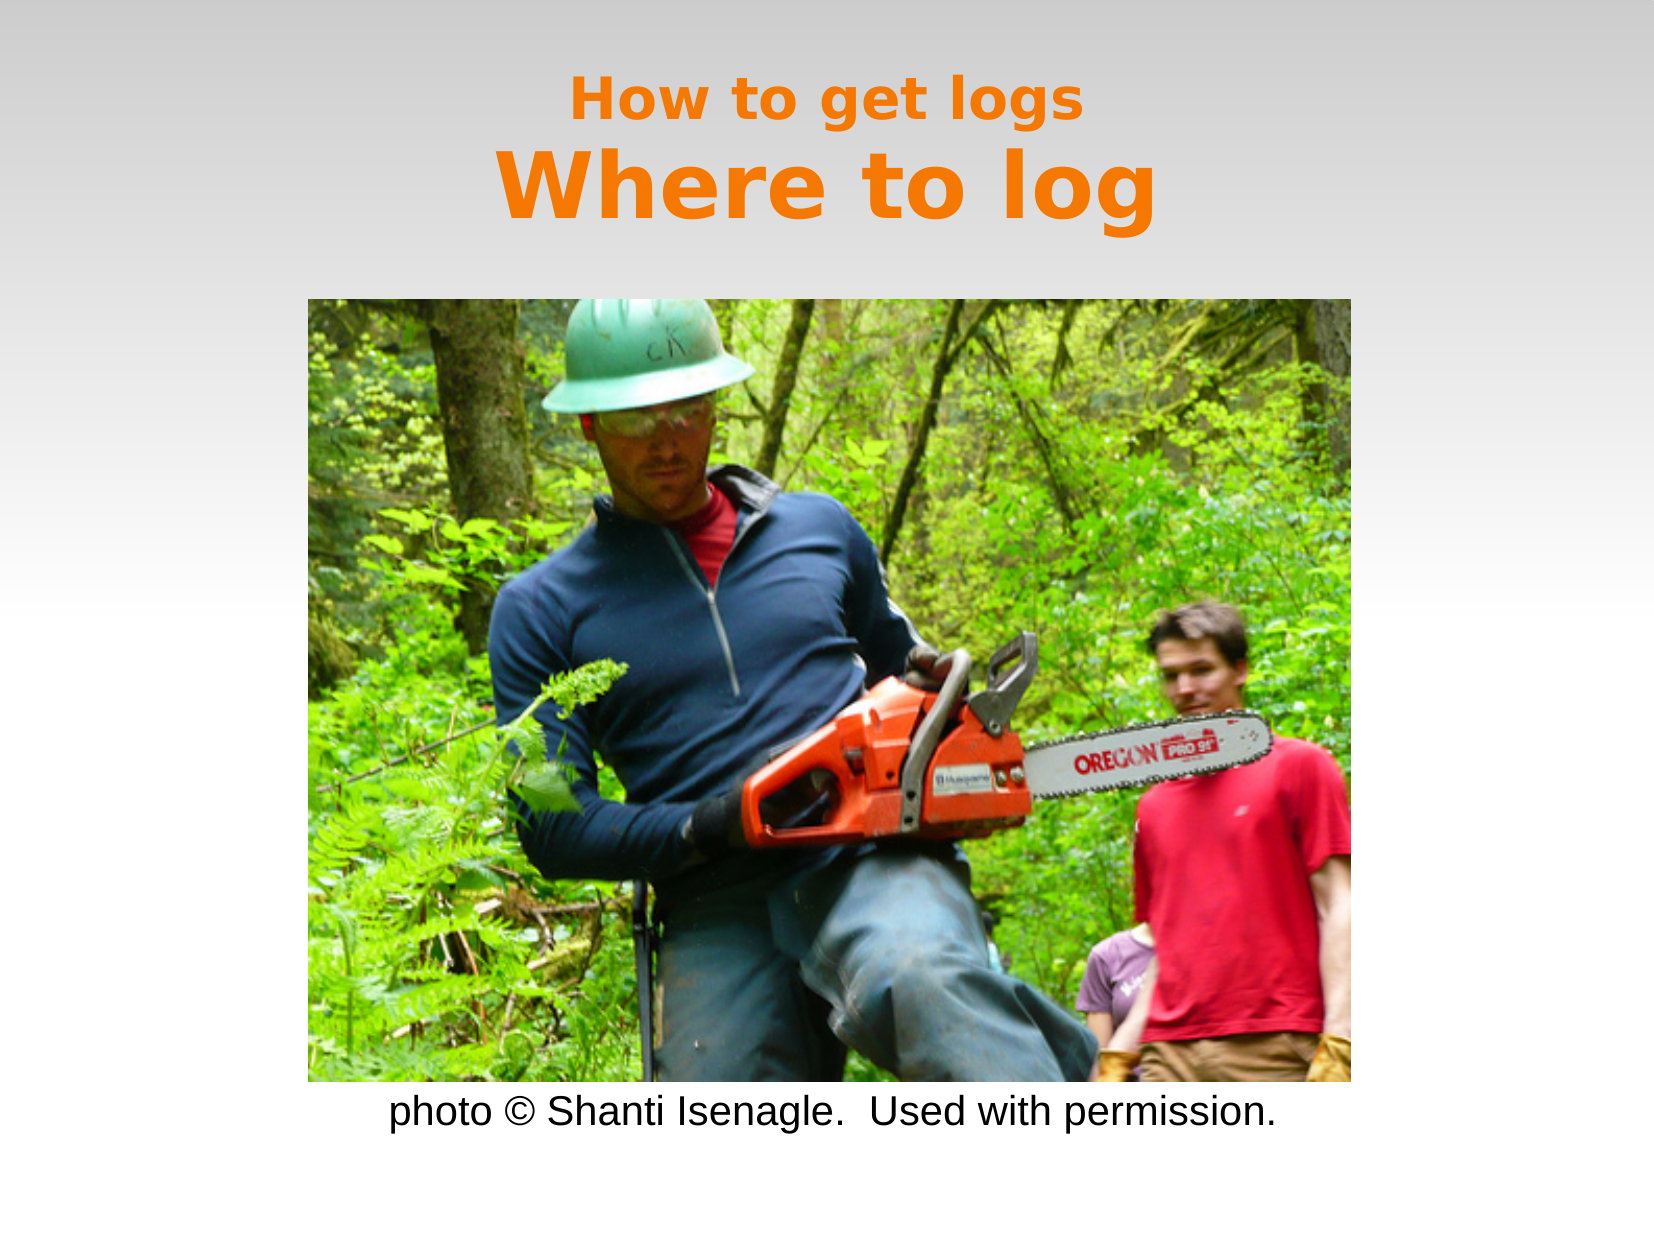

# How to get logs Where to log
photo © Shanti Isenagle. Used with permission.